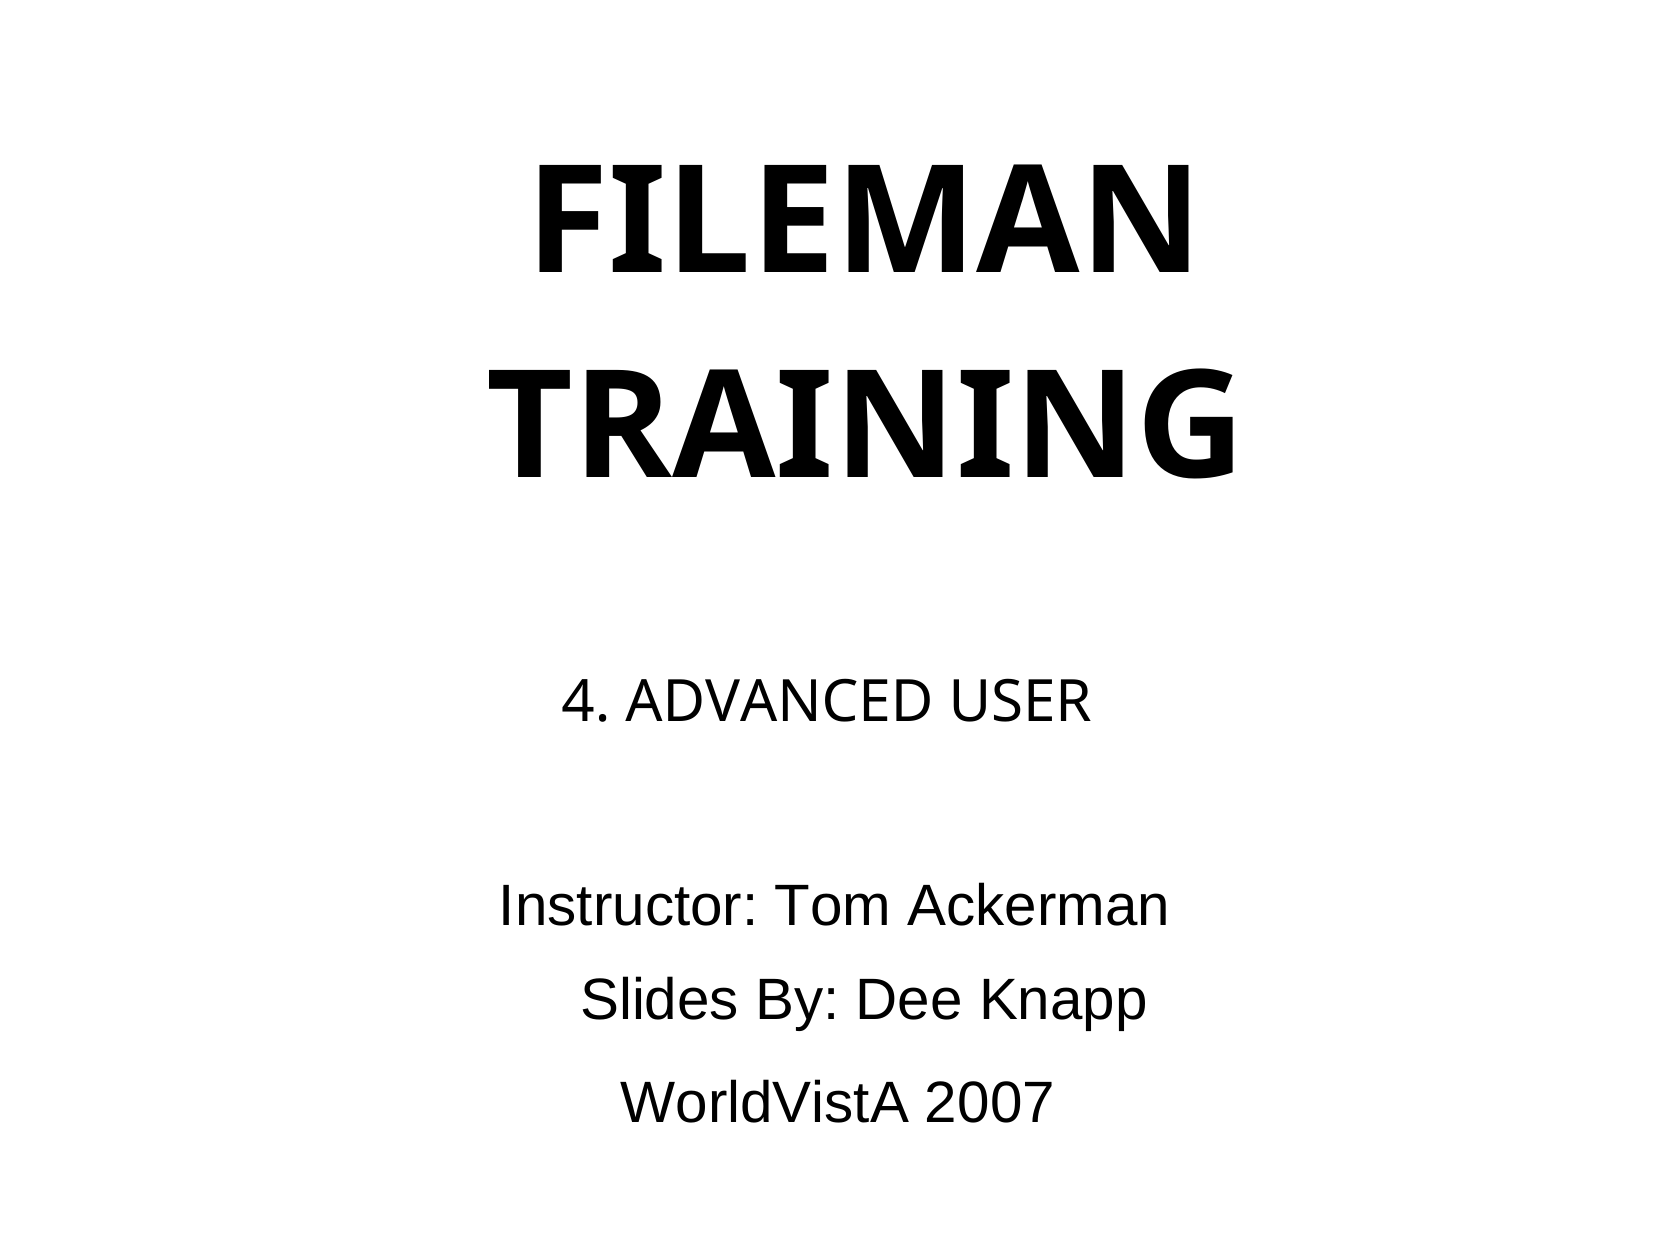

# FILEMAN TRAINING
4. ADVANCED USER
 Instructor: Tom Ackerman
Slides By: Dee Knapp
WorldVistA 2007